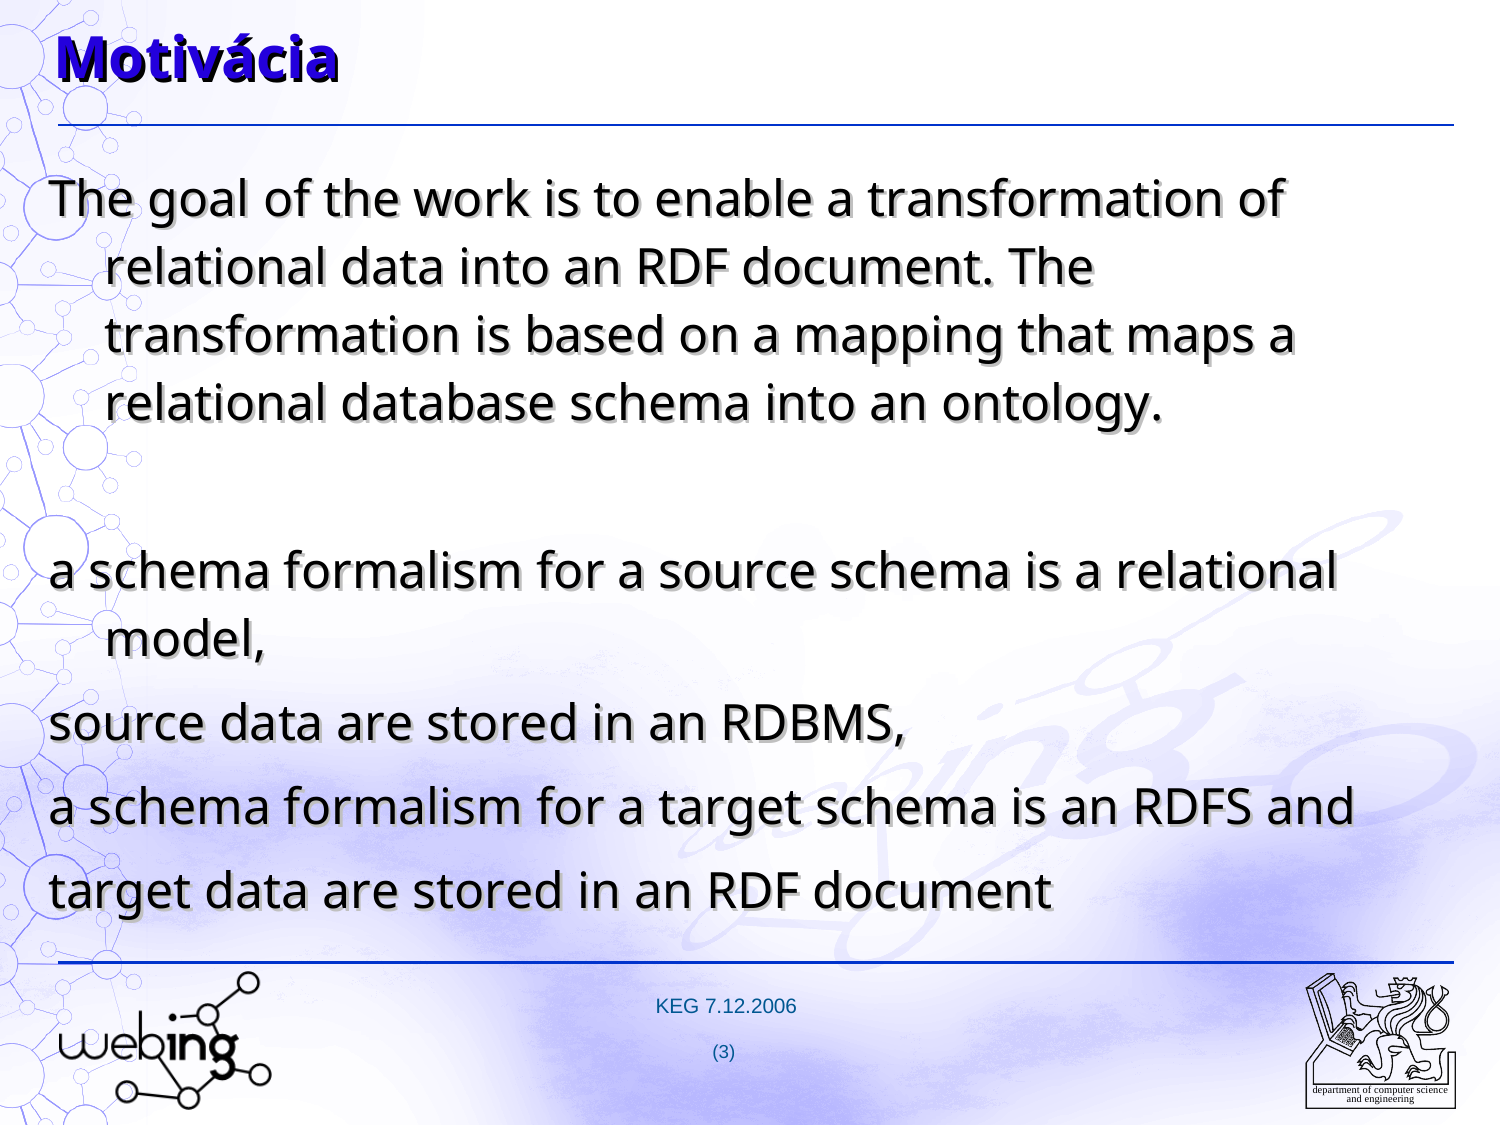

# Motivácia
The goal of the work is to enable a transformation of relational data into an RDF document. The transformation is based on a mapping that maps a relational database schema into an ontology.
a schema formalism for a source schema is a relational model,
source data are stored in an RDBMS,
a schema formalism for a target schema is an RDFS and
target data are stored in an RDF document